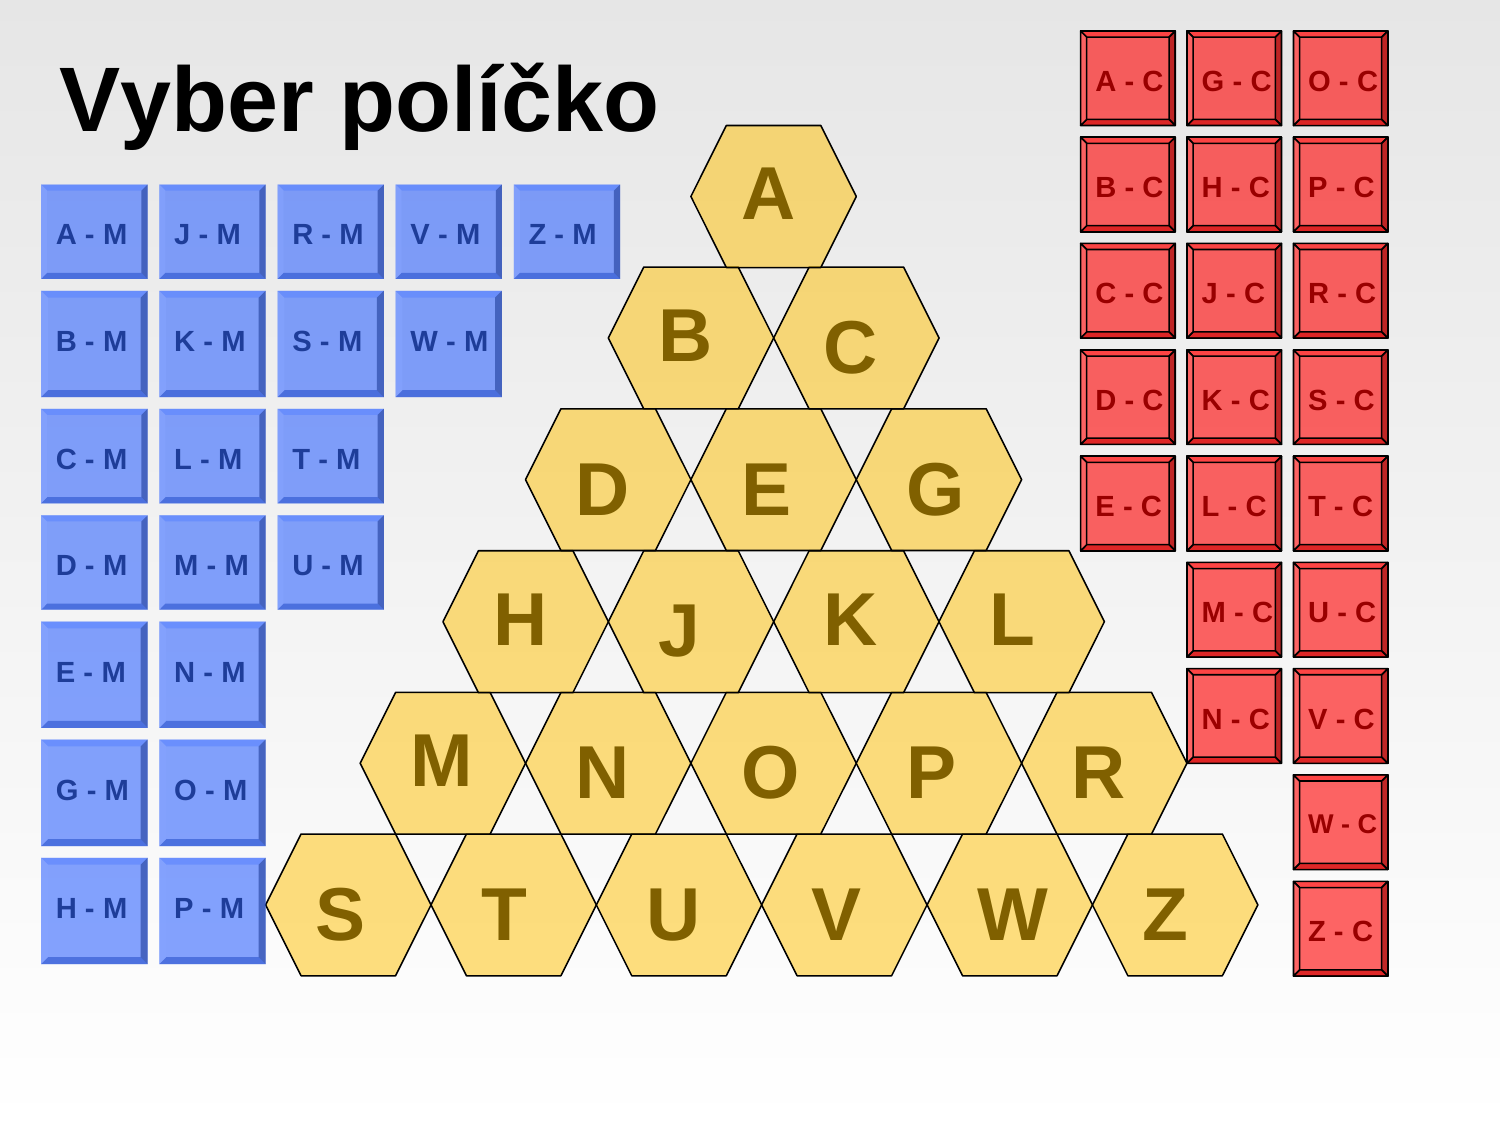

# Vyber políčko
A - C
G - C
O - C
A
B - C
H - C
P - C
A - M
J - M
R - M
V - M
Z - M
C - C
J - C
R - C
B
C
B - M
K - M
S - M
W - M
D - C
K - C
S - C
C - M
L - M
T - M
D
E
G
E - C
L - C
T - C
D - M
M - M
U - M
H
K
L
J
M - C
U - C
E - M
N - M
N - C
V - C
M
N
O
P
R
G - M
O - M
W - C
S
T
U
V
W
Z
H - M
P - M
Z - C